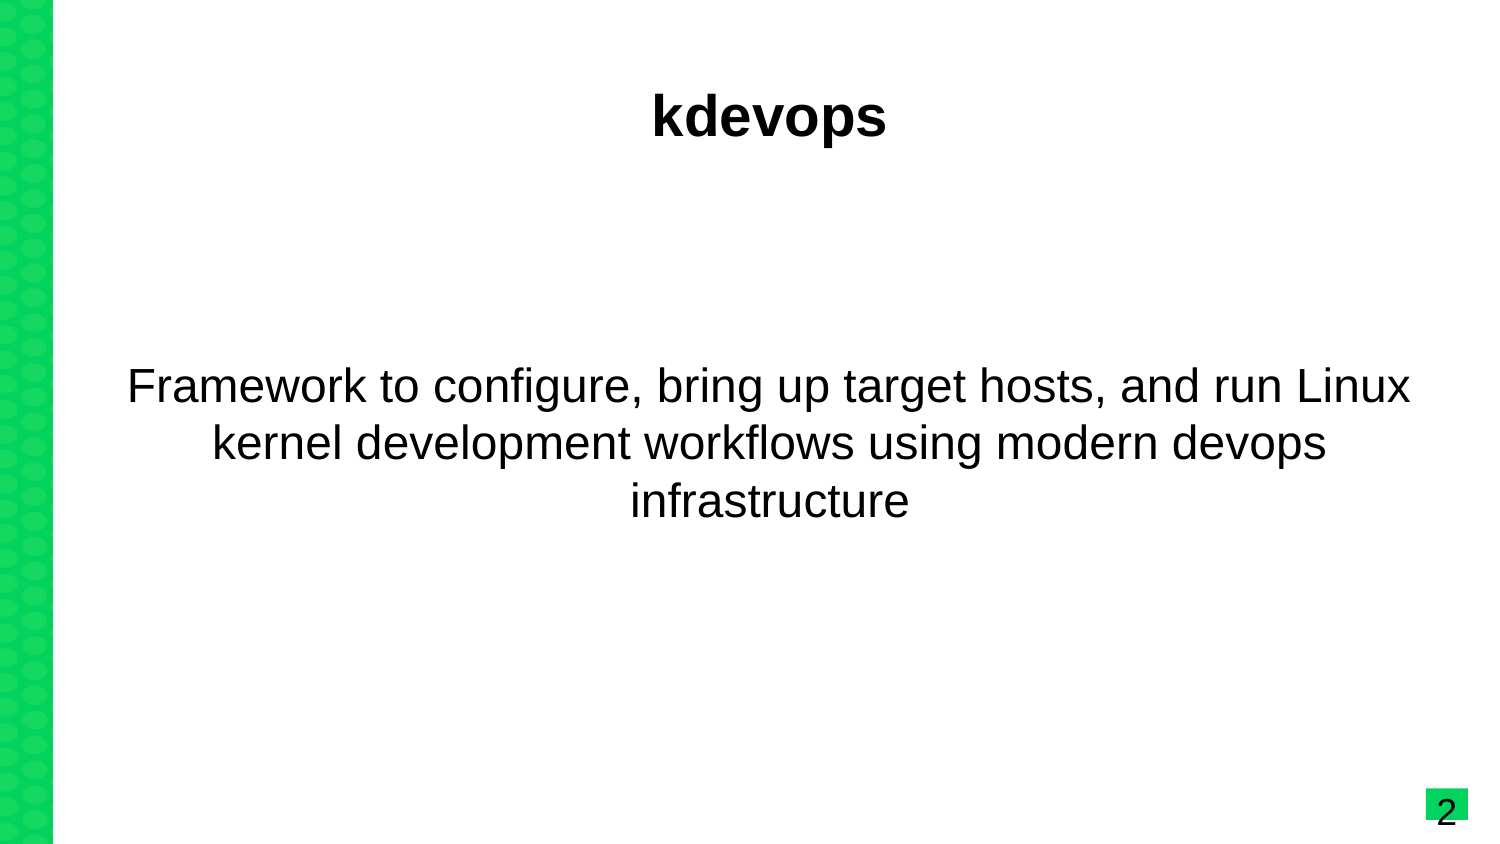

kdevops
Framework to configure, bring up target hosts, and run Linux kernel development workflows using modern devops infrastructure